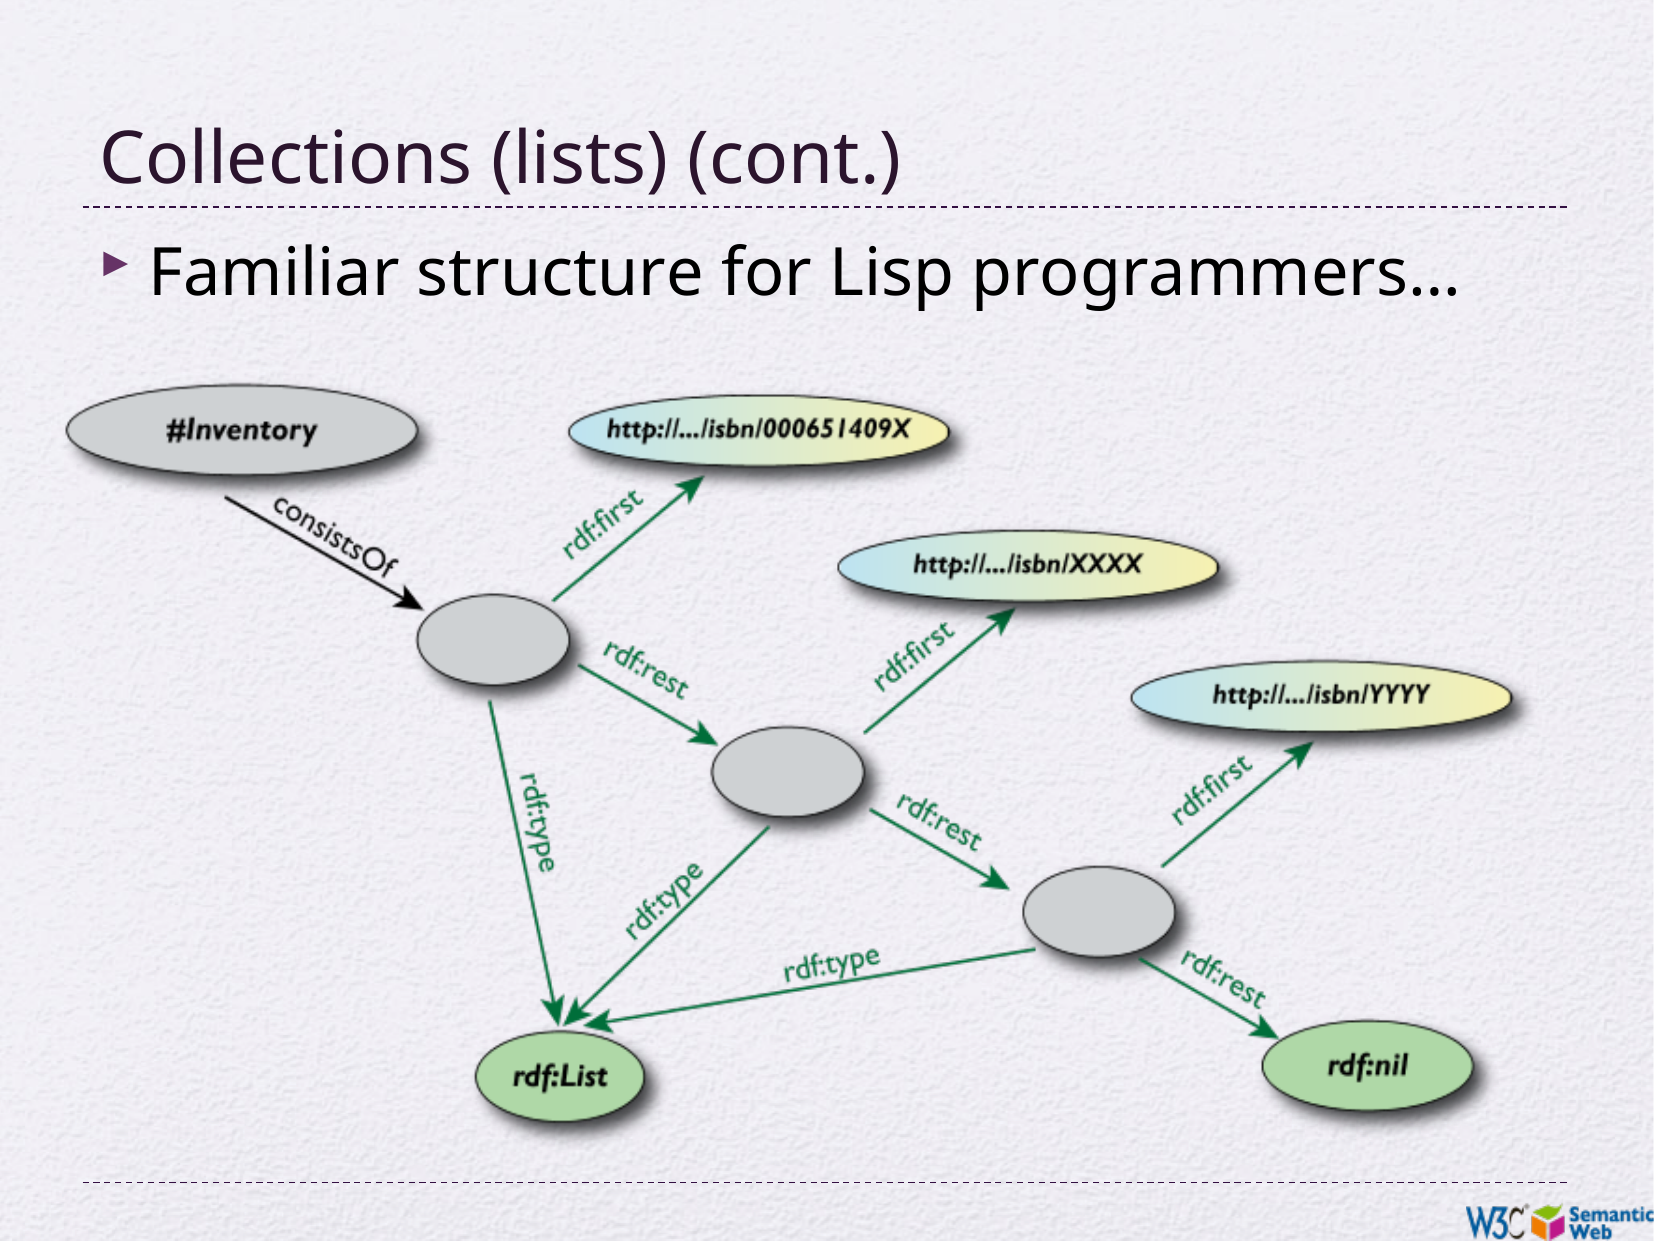

# Collections (lists) (cont.)
Familiar structure for Lisp programmers…